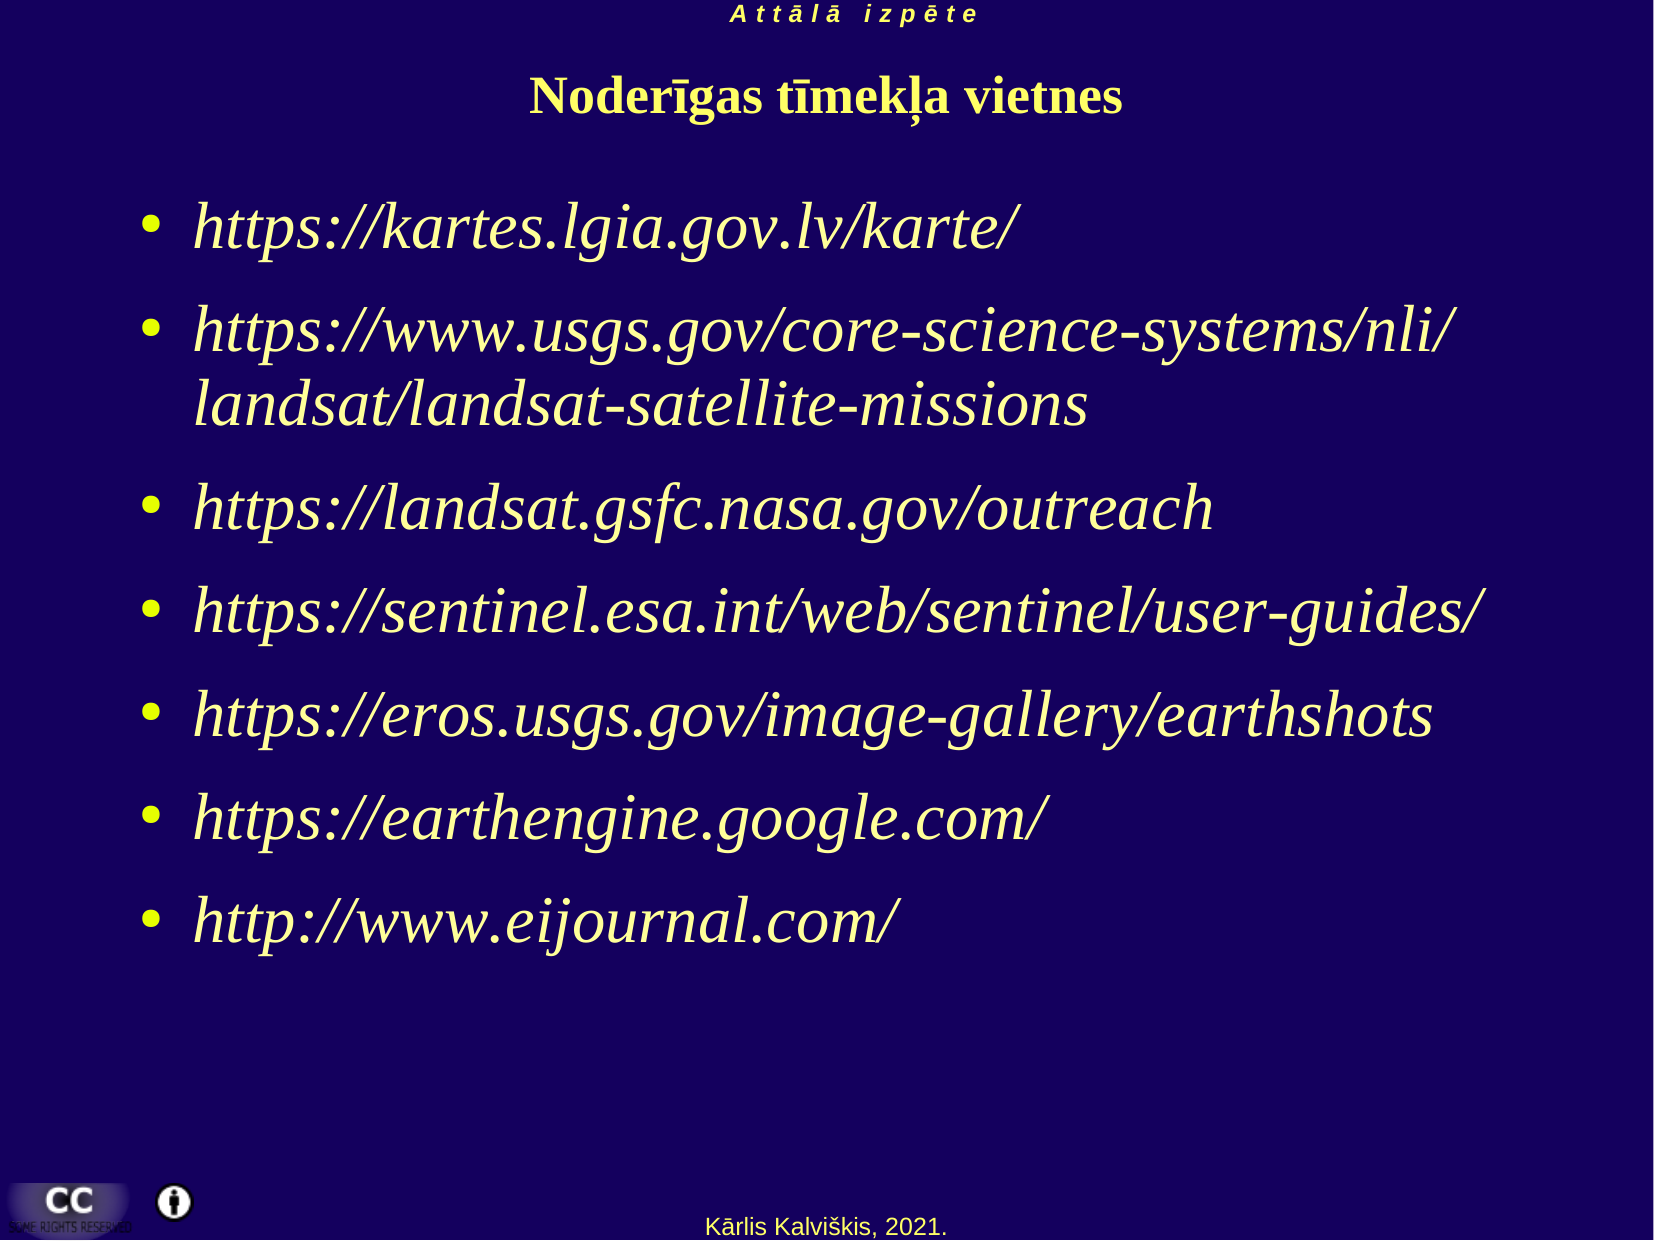

# Noderīgas tīmekļa vietnes
https://kartes.lgia.gov.lv/karte/
https://www.usgs.gov/core-science-systems/nli/landsat/landsat-satellite-missions
https://landsat.gsfc.nasa.gov/outreach
https://sentinel.esa.int/web/sentinel/user-guides/
https://eros.usgs.gov/image-gallery/earthshots
https://earthengine.google.com/
http://www.eijournal.com/